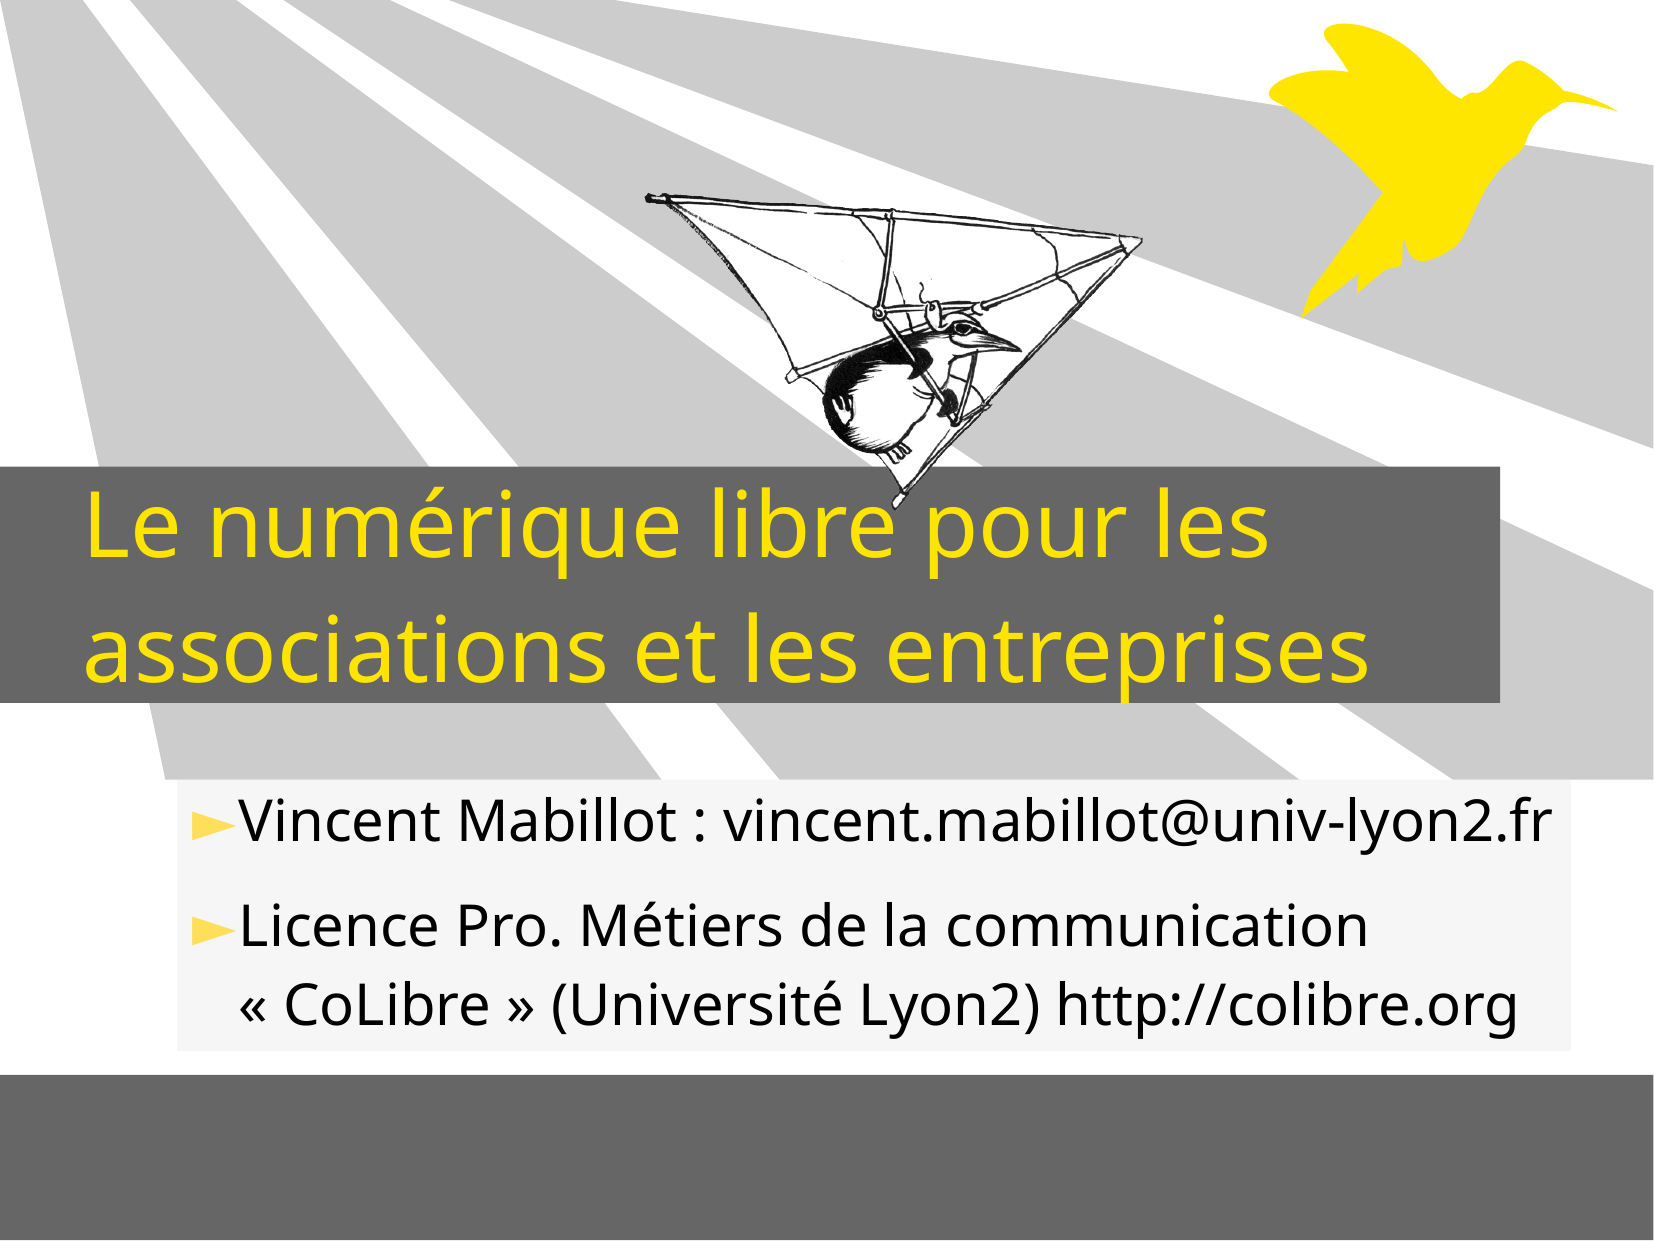

# Le numérique libre pour les associations et les entreprises
Vincent Mabillot : vincent.mabillot@univ-lyon2.fr
Licence Pro. Métiers de la communication « CoLibre » (Université Lyon2) http://colibre.org